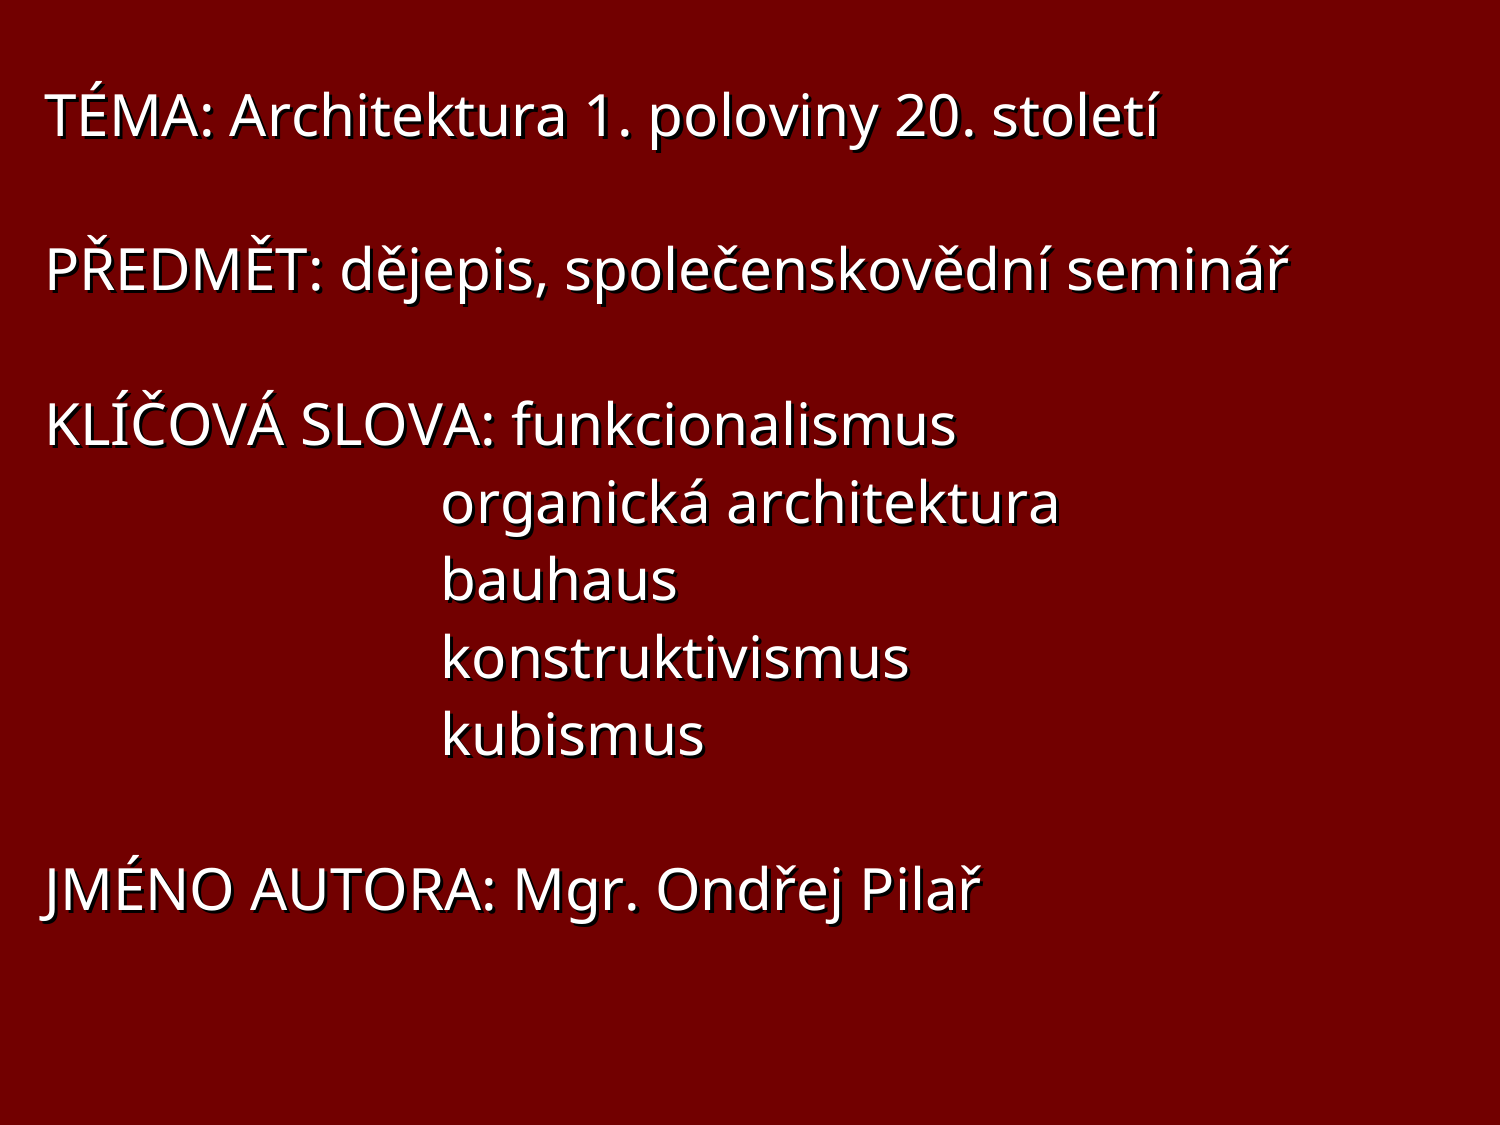

# TÉMA: Architektura 1. poloviny 20. století
PŘEDMĚT: dějepis, společenskovědní seminář
KLÍČOVÁ SLOVA: funkcionalismus
 organická architektura
 bauhaus
 konstruktivismus
 kubismus
JMÉNO AUTORA: Mgr. Ondřej Pilař